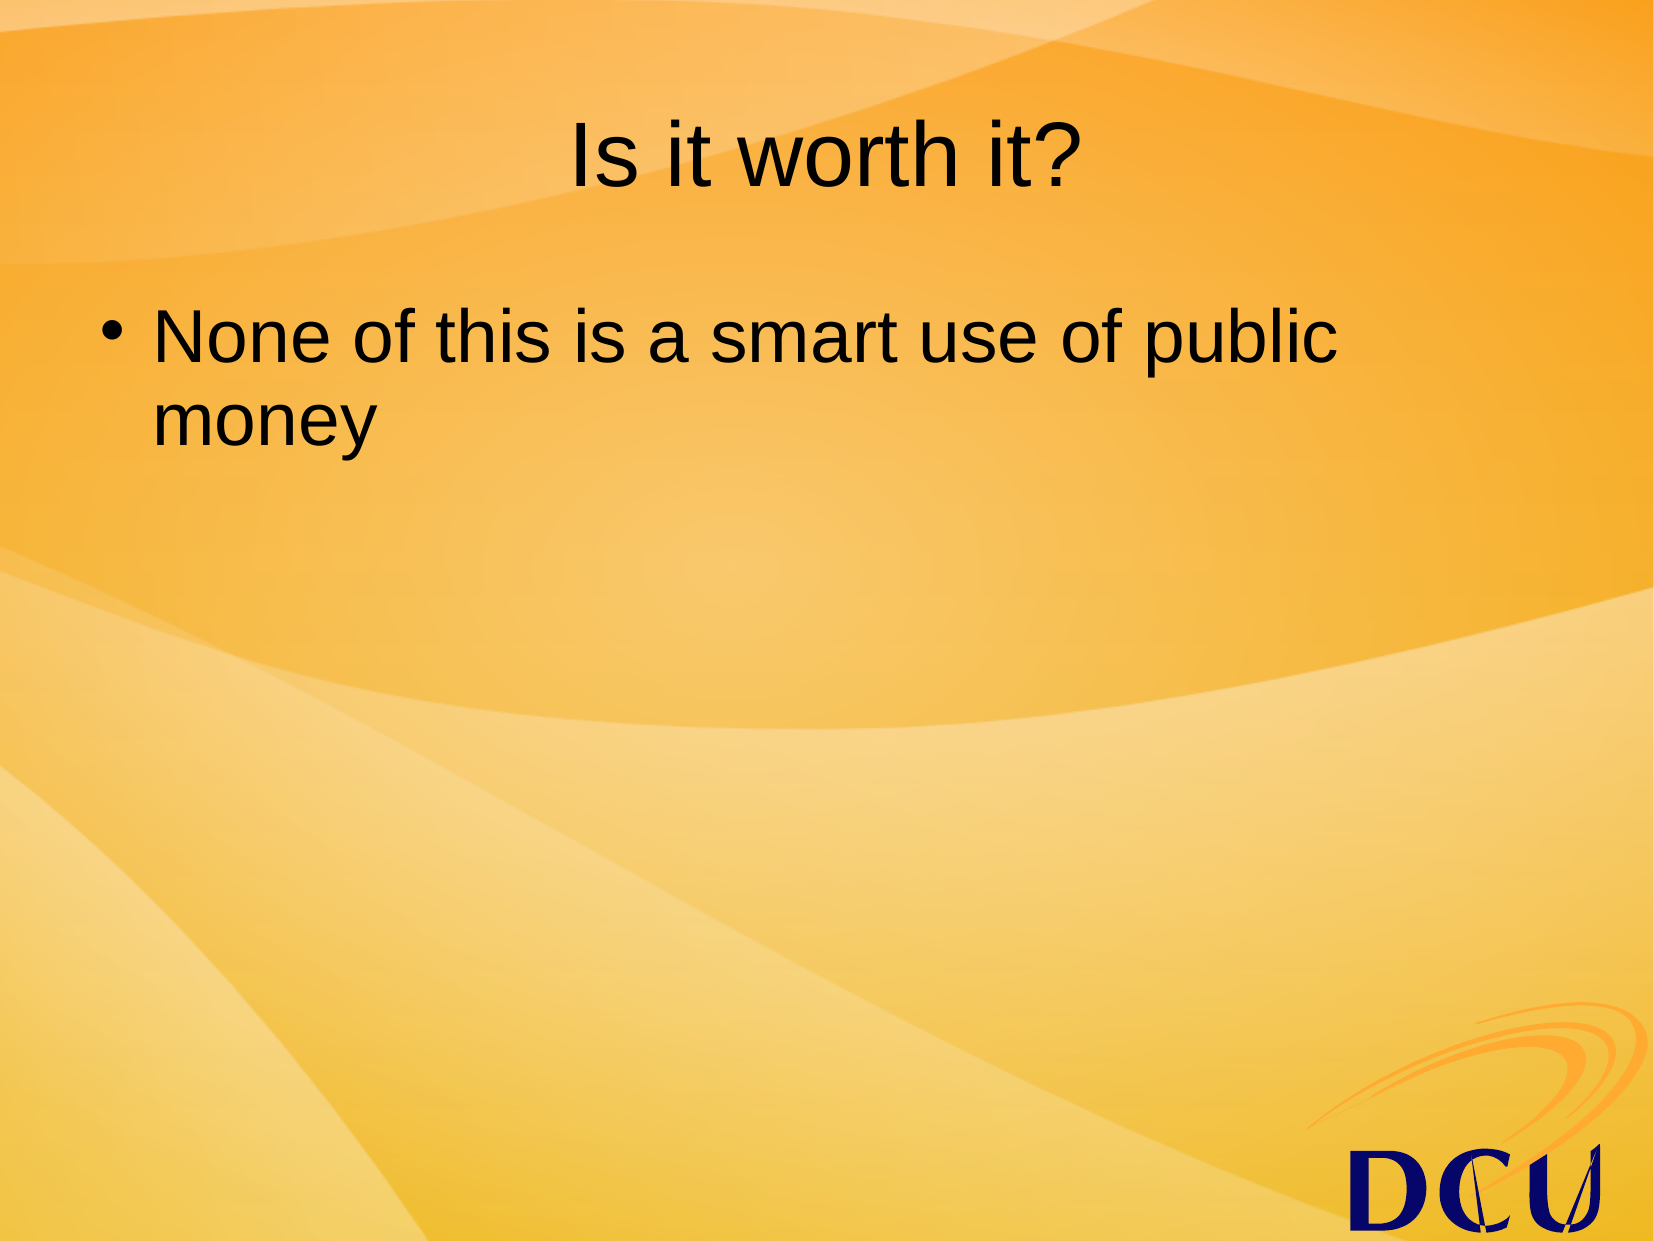

# Is it worth it?
None of this is a smart use of public money